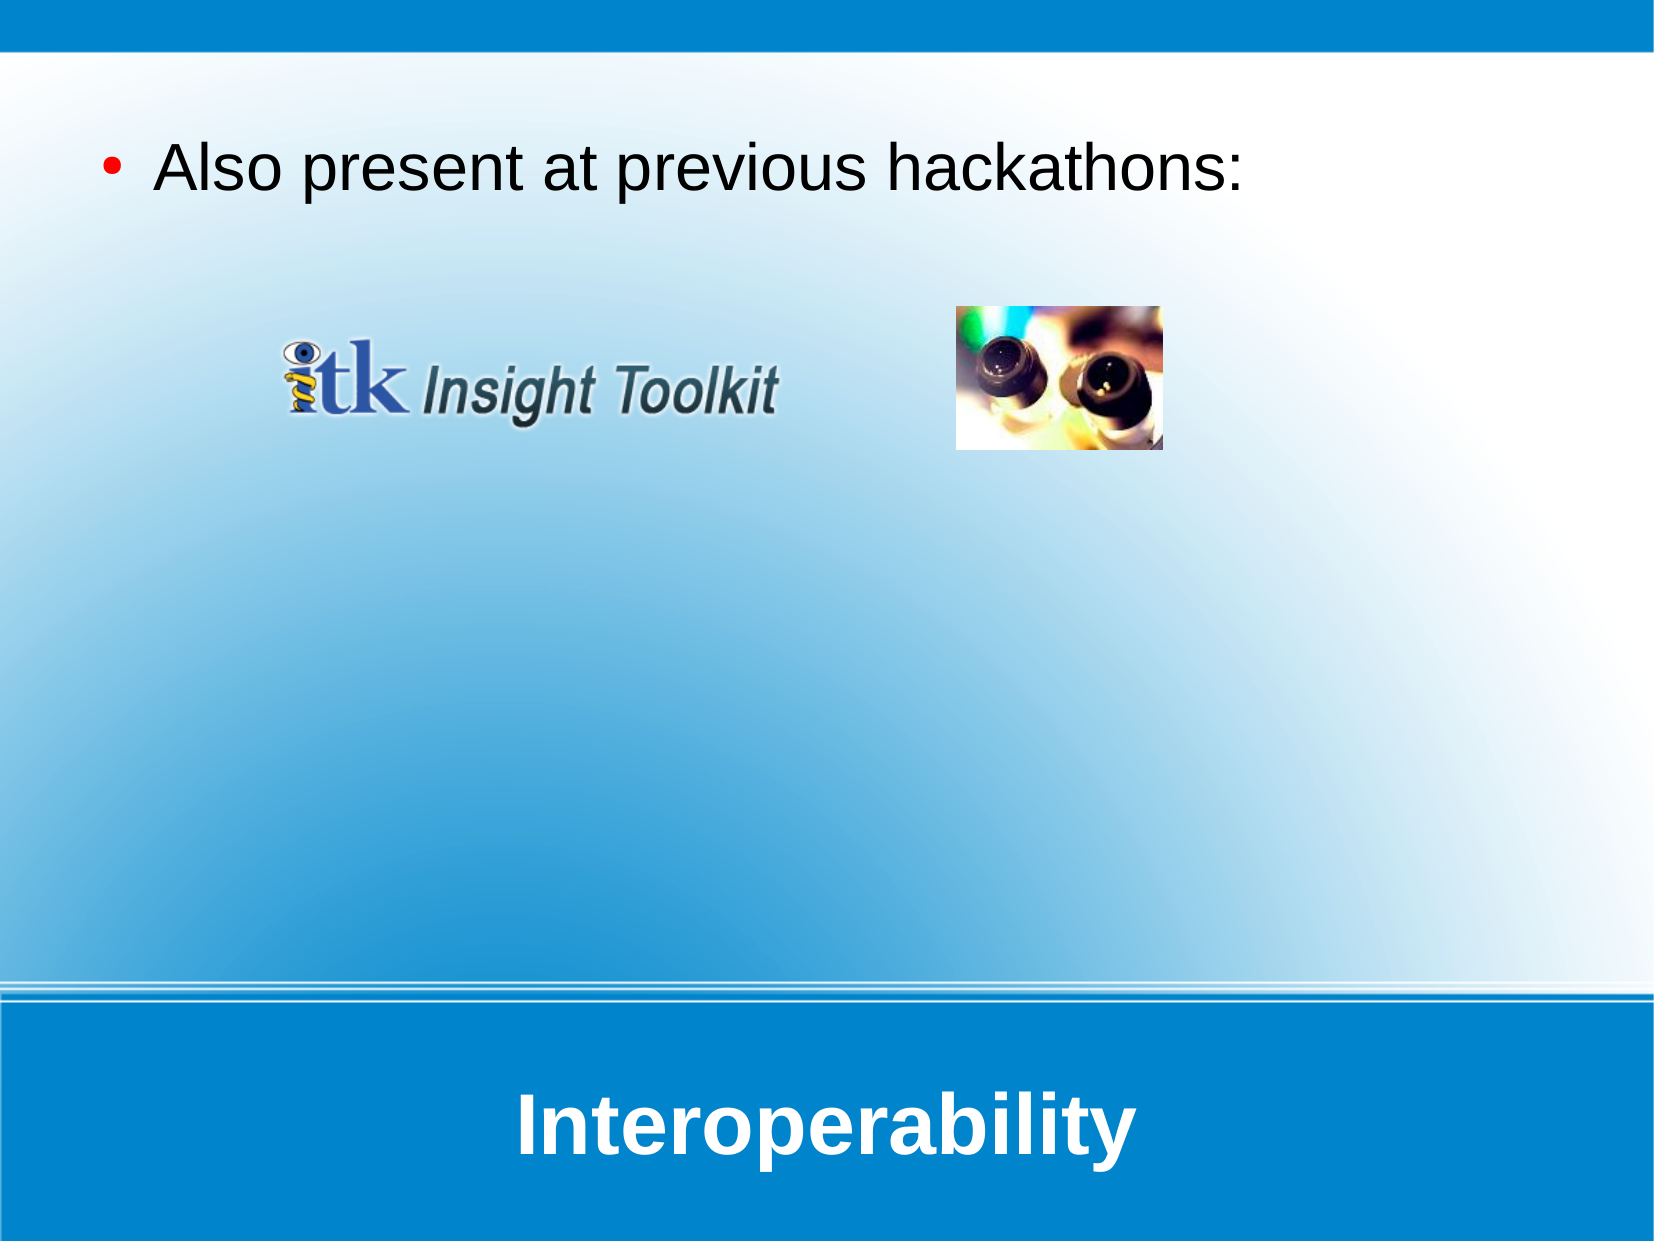

Also present at previous hackathons:
# Interoperability